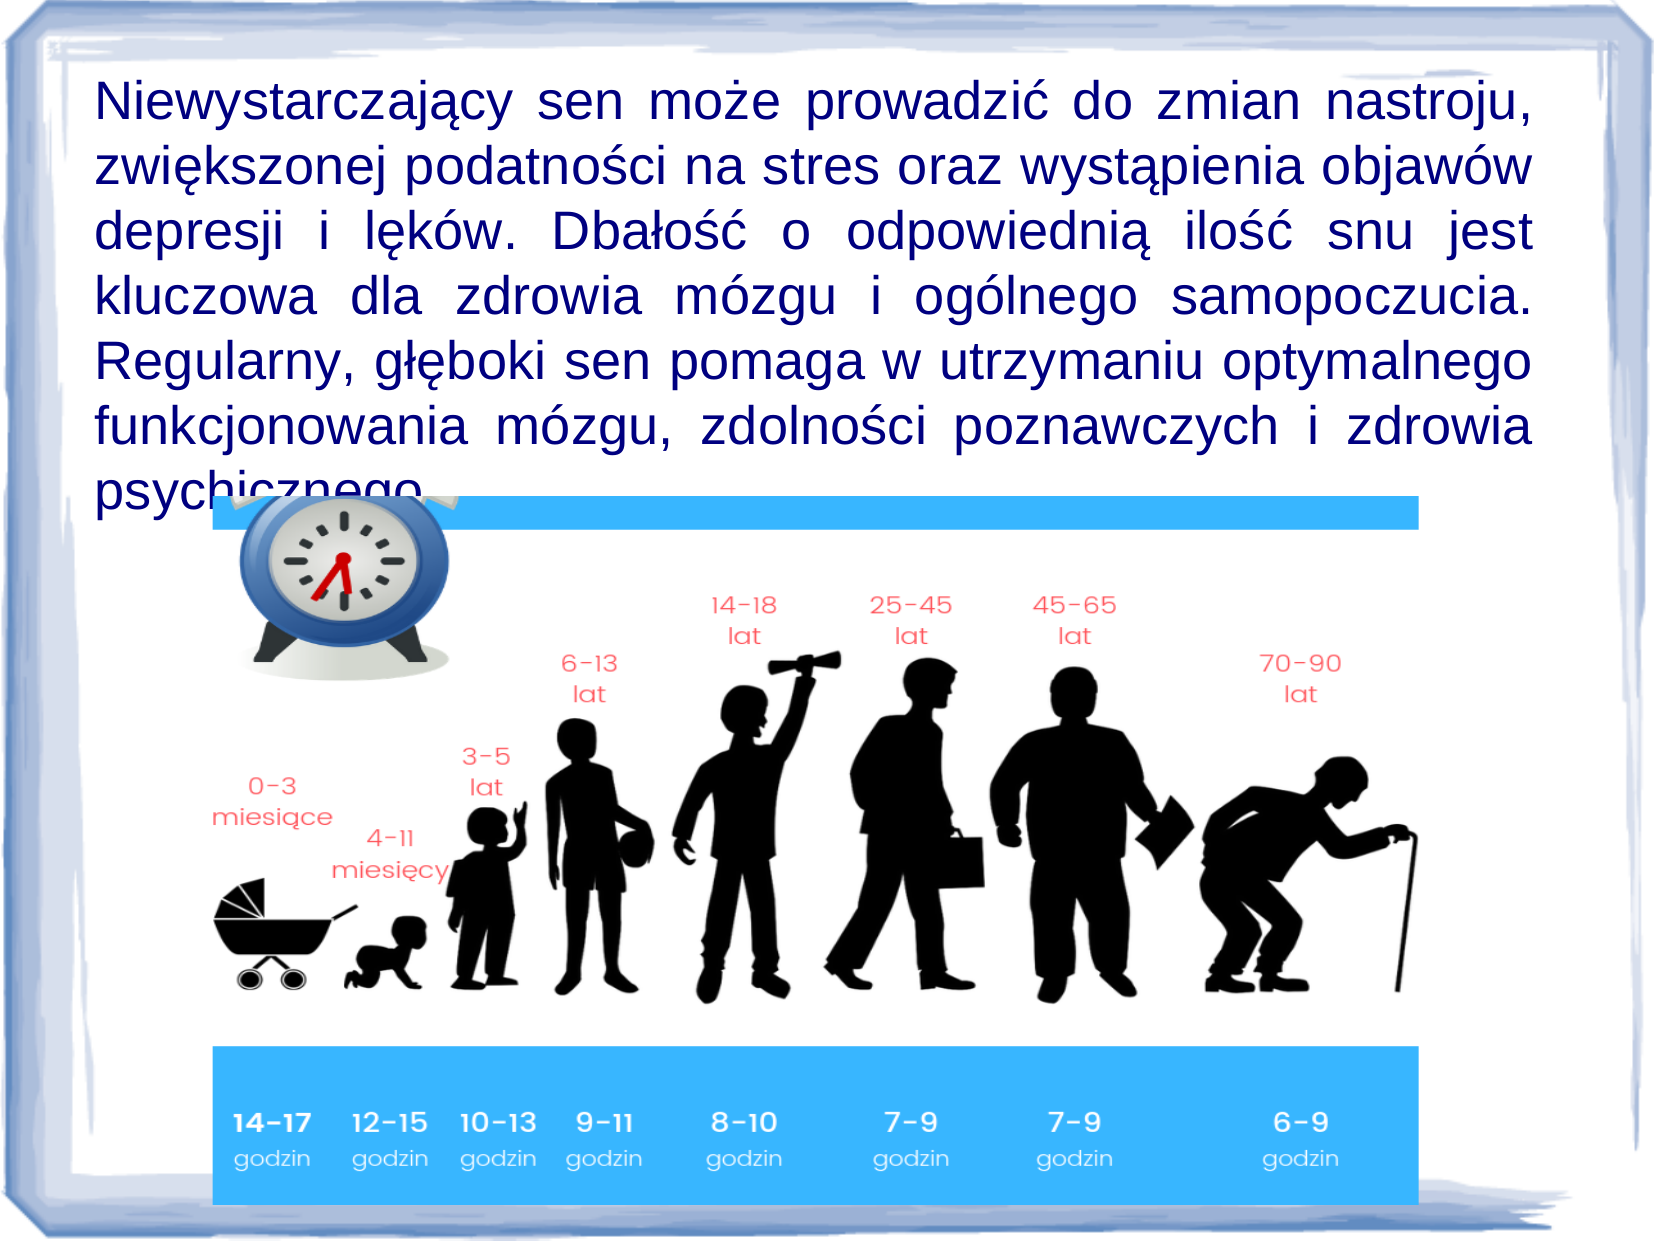

# Niewystarczający sen może prowadzić do zmian nastroju, zwiększonej podatności na stres oraz wystąpienia objawów depresji i lęków. Dbałość o odpowiednią ilość snu jest kluczowa dla zdrowia mózgu i ogólnego samopoczucia. Regularny, głęboki sen pomaga w utrzymaniu optymalnego funkcjonowania mózgu, zdolności poznawczych i zdrowia psychicznego.